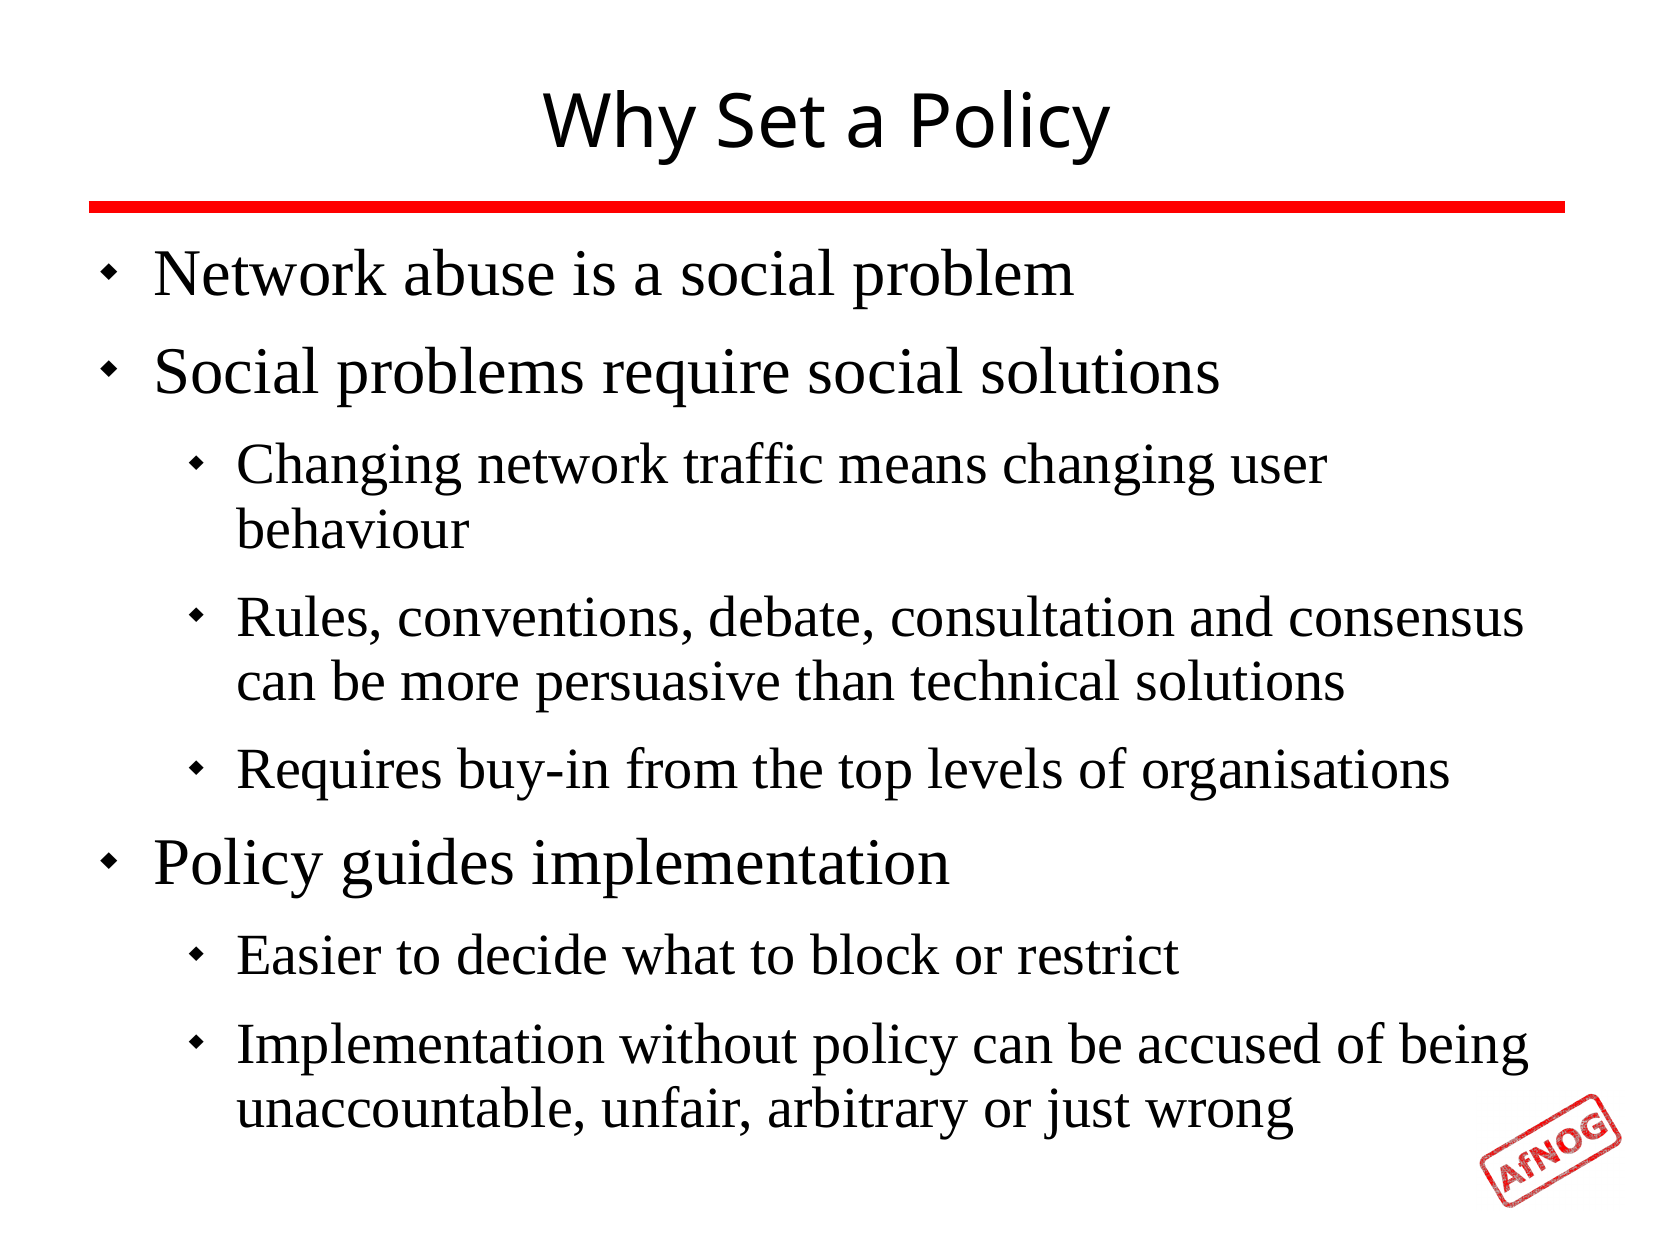

# Why Set a Policy
Network abuse is a social problem
Social problems require social solutions
Changing network traffic means changing user behaviour
Rules, conventions, debate, consultation and consensus can be more persuasive than technical solutions
Requires buy-in from the top levels of organisations
Policy guides implementation
Easier to decide what to block or restrict
Implementation without policy can be accused of being unaccountable, unfair, arbitrary or just wrong